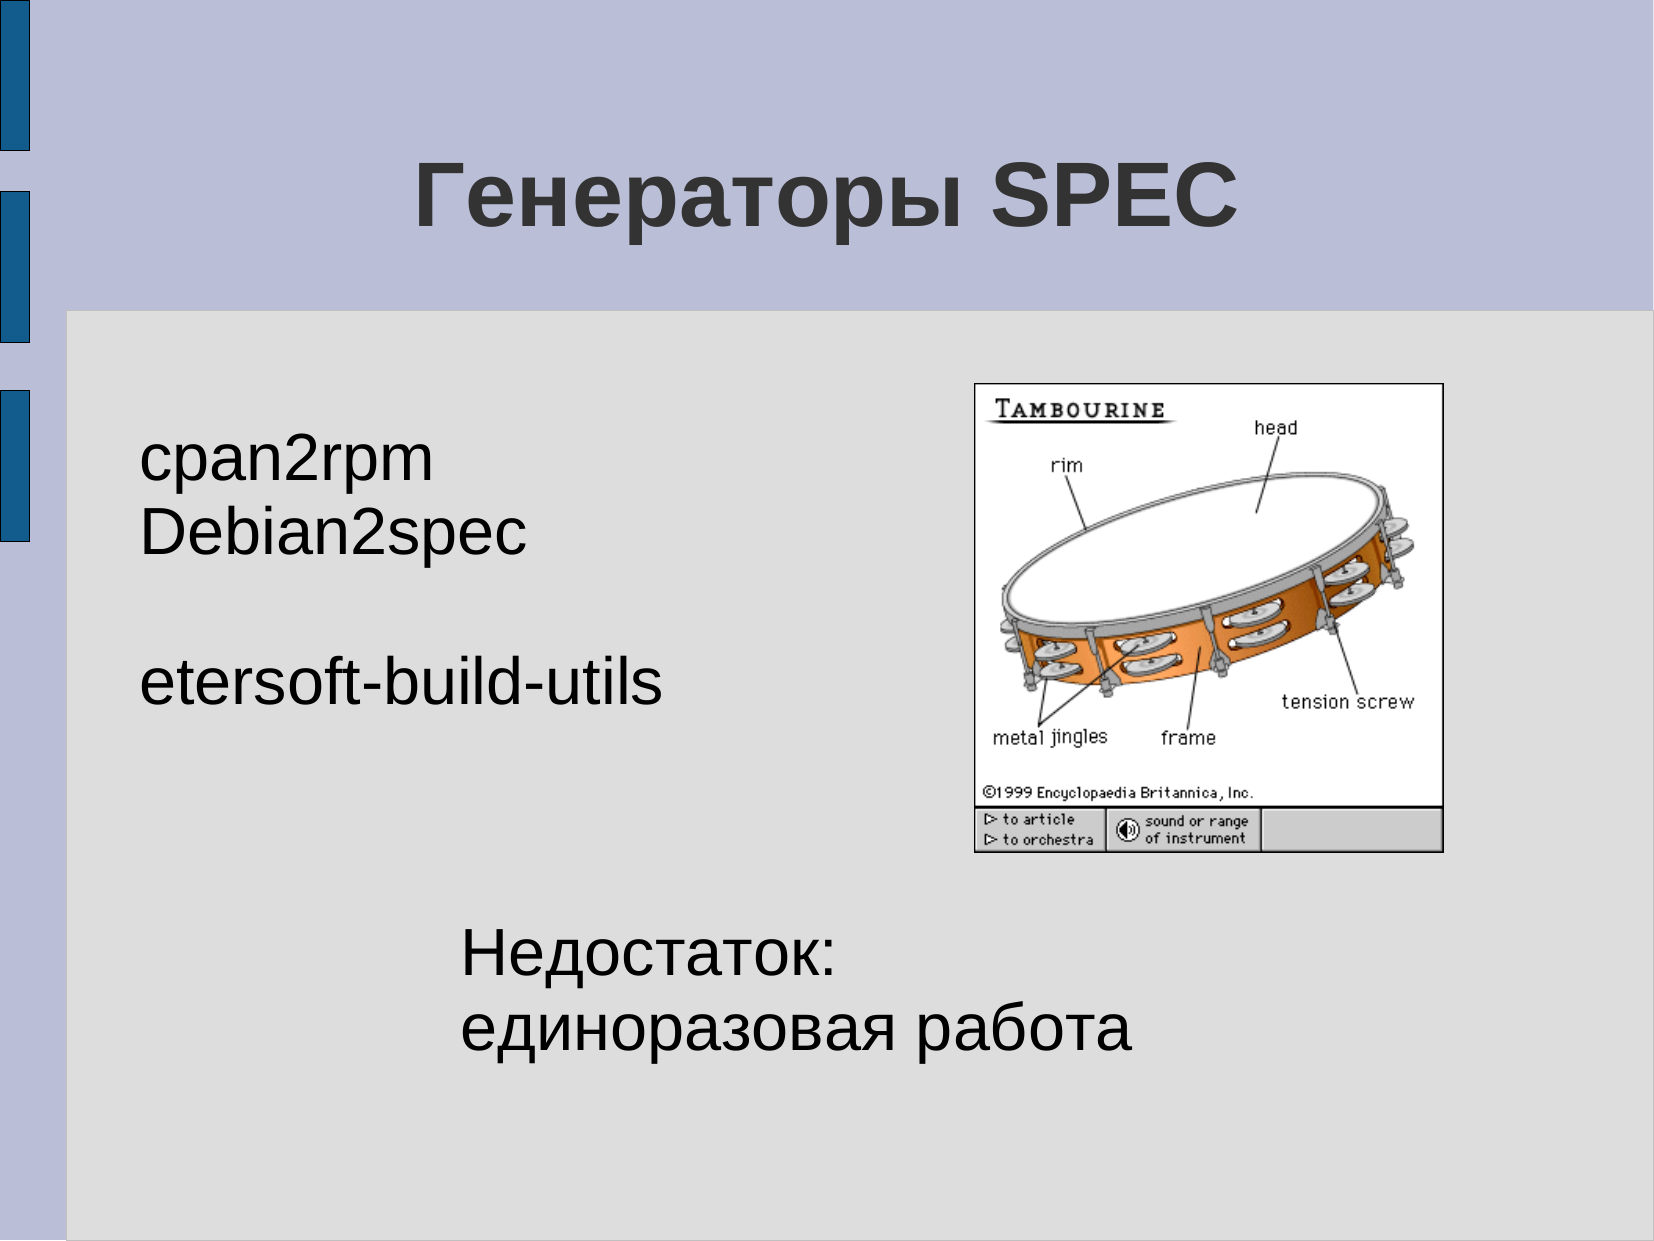

# Генераторы SPEC
cpan2rpm
Debian2spec
etersoft-build-utils
Недостаток:
единоразовая работа